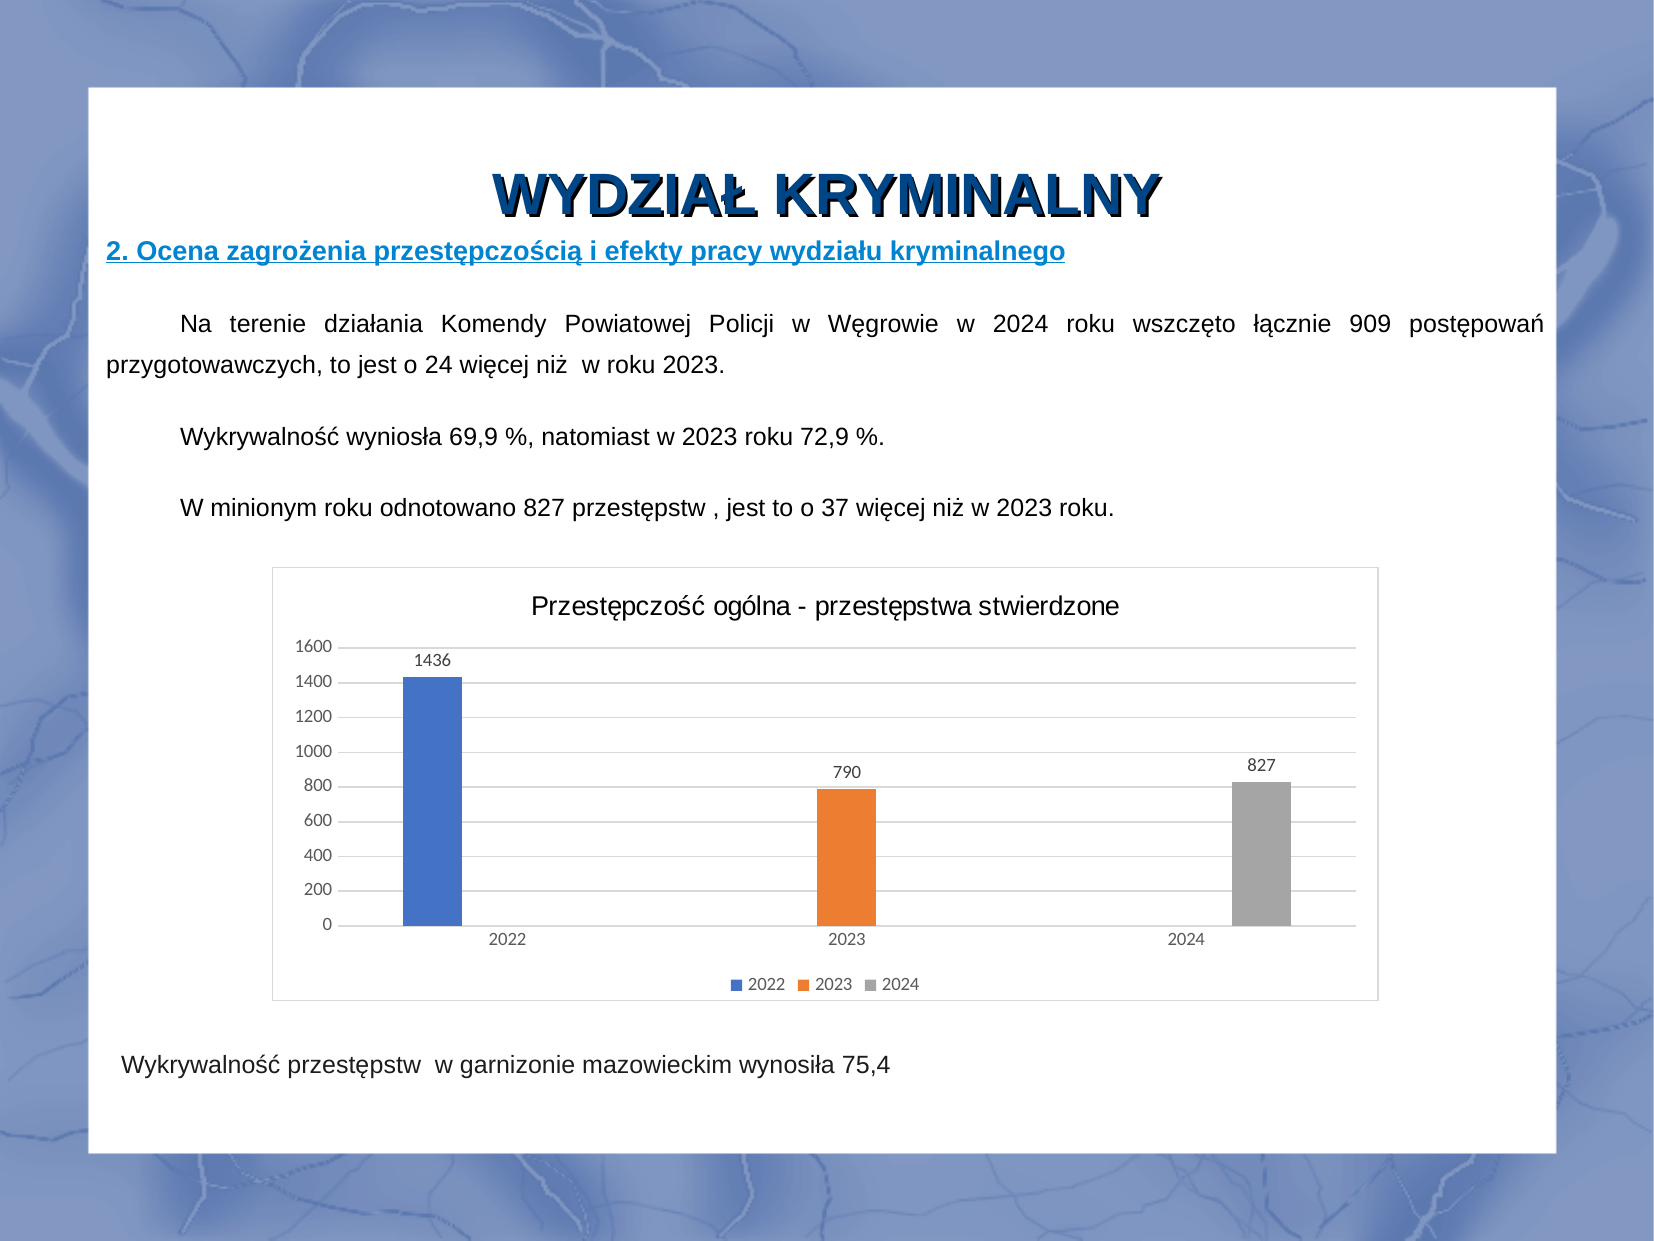

# WYDZIAŁ KRYMINALNY
2. Ocena zagrożenia przestępczością i efekty pracy wydziału kryminalnego
Na terenie działania Komendy Powiatowej Policji w Węgrowie w 2024 roku wszczęto łącznie 909 postępowań przygotowawczych, to jest o 24 więcej niż w roku 2023.
Wykrywalność wyniosła 69,9 %, natomiast w 2023 roku 72,9 %.
W minionym roku odnotowano 827 przestępstw , jest to o 37 więcej niż w 2023 roku.
Wykrywalność przestępstw w garnizonie mazowieckim wynosiła 75,4 .
### Chart: Przestępczość ogólna - przestępstwa stwierdzone
| Category | 2022 | 2023 | 2024 |
|---|---|---|---|
| 2022 | 1436.0 | None | None |
| 2023 | None | 790.0 | None |
| 2024 | None | None | 827.0 |